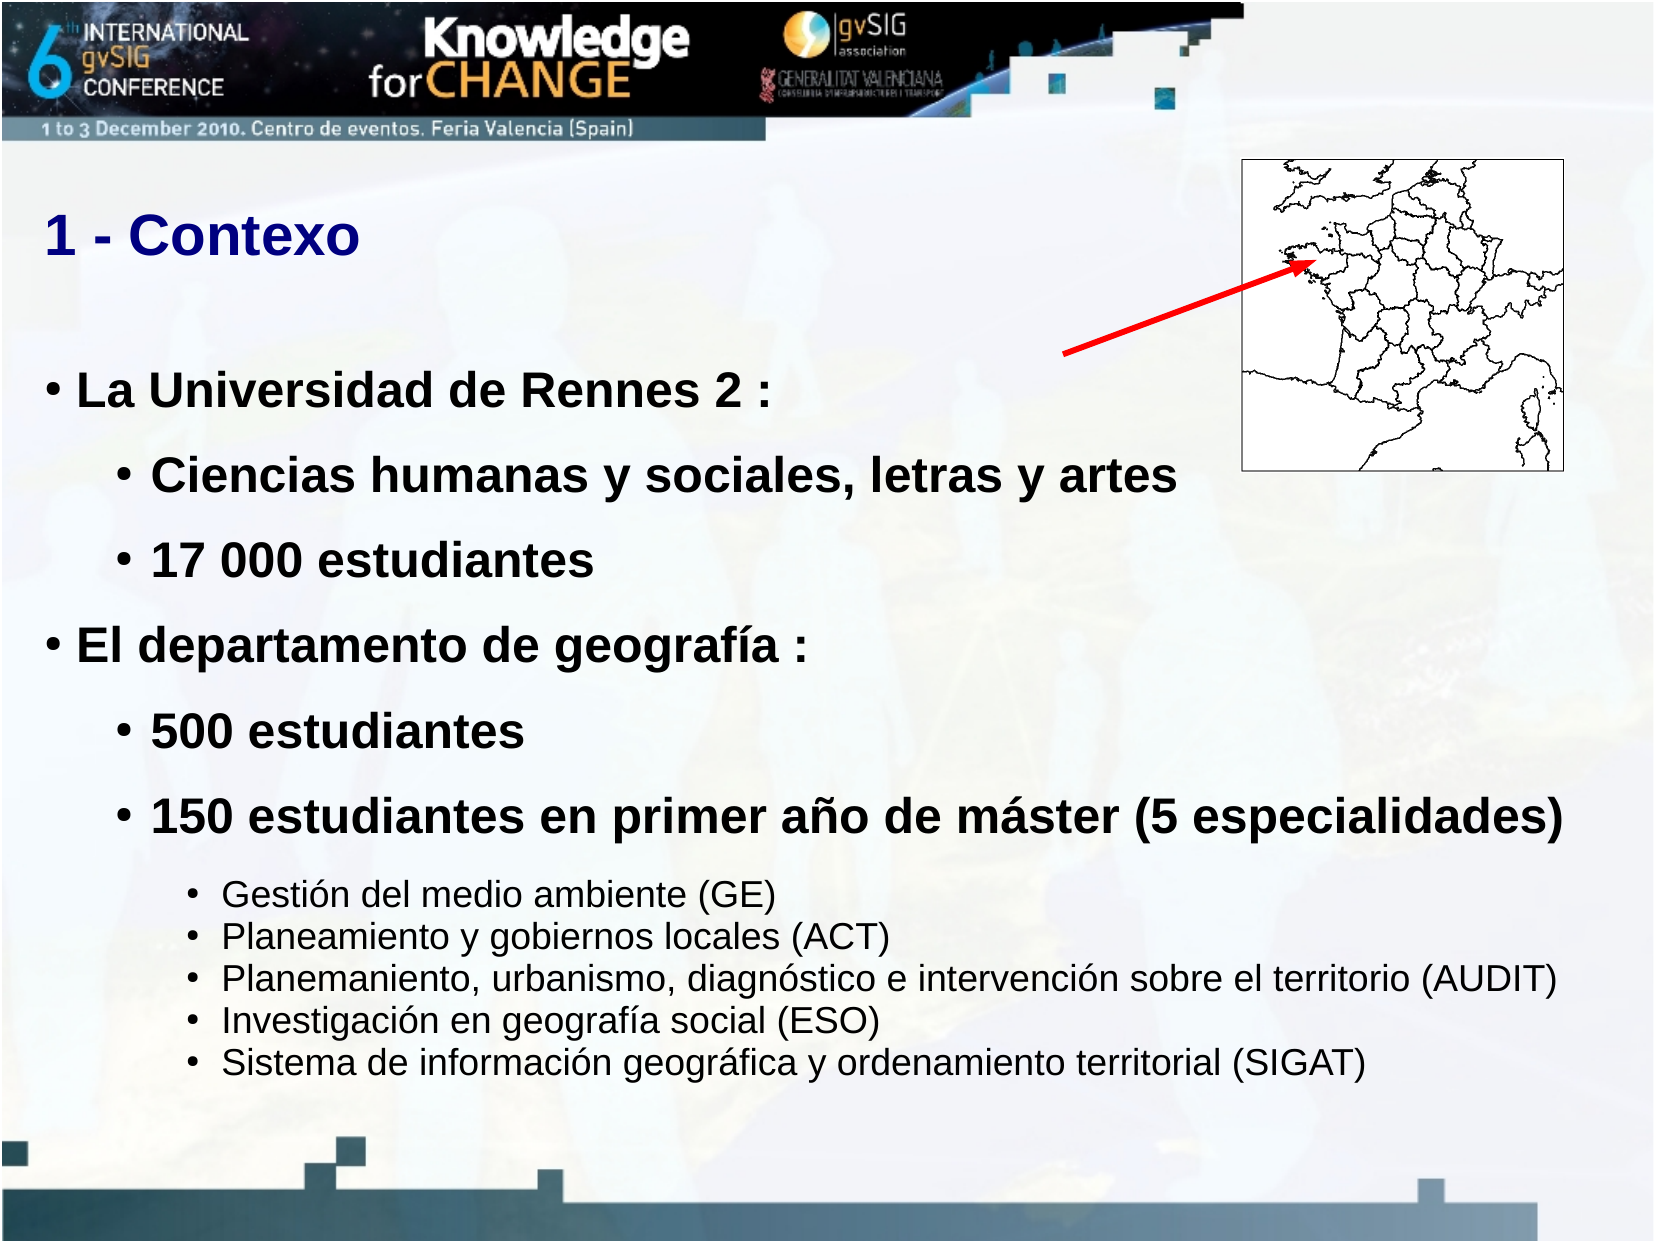

1 - Contexo
 La Universidad de Rennes 2 :
Ciencias humanas y sociales, letras y artes
17 000 estudiantes
 El departamento de geografía :
500 estudiantes
150 estudiantes en primer año de máster (5 especialidades)
Gestión del medio ambiente (GE)
Planeamiento y gobiernos locales (ACT)
Planemaniento, urbanismo, diagnóstico e intervención sobre el territorio (AUDIT)
Investigación en geografía social (ESO)
Sistema de información geográfica y ordenamiento territorial (SIGAT)